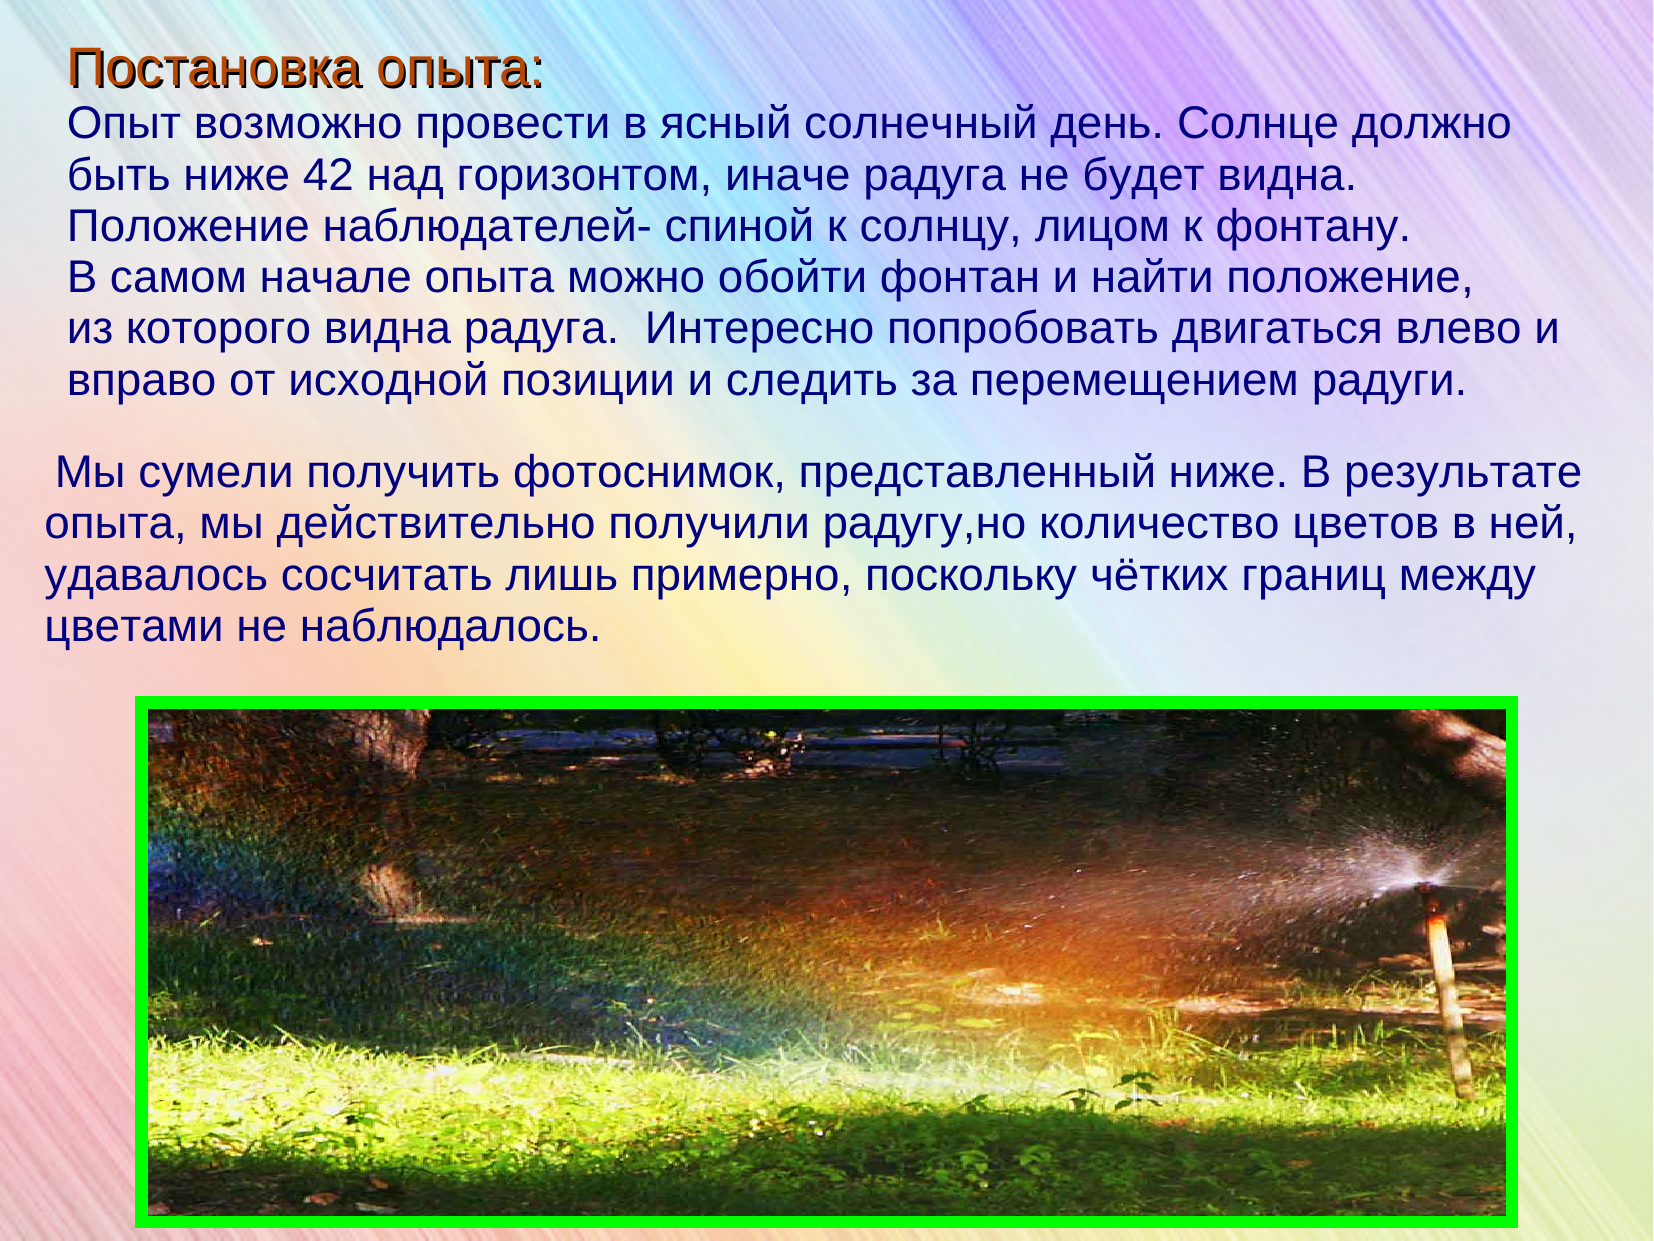

Постановка опыта:
Опыт возможно провести в ясный солнечный день. Солнце должно
быть ниже 42 над горизонтом, иначе радуга не будет видна.
Положение наблюдателей- спиной к солнцу, лицом к фонтану.
В самом начале опыта можно обойти фонтан и найти положение,
из которого видна радуга. Интересно попробовать двигаться влево и
вправо от исходной позиции и следить за перемещением радуги.
 Мы сумели получить фотоснимок, представленный ниже. В результате
опыта, мы действительно получили радугу,но количество цветов в ней,
удавалось сосчитать лишь примерно, поскольку чётких границ между
цветами не наблюдалось.